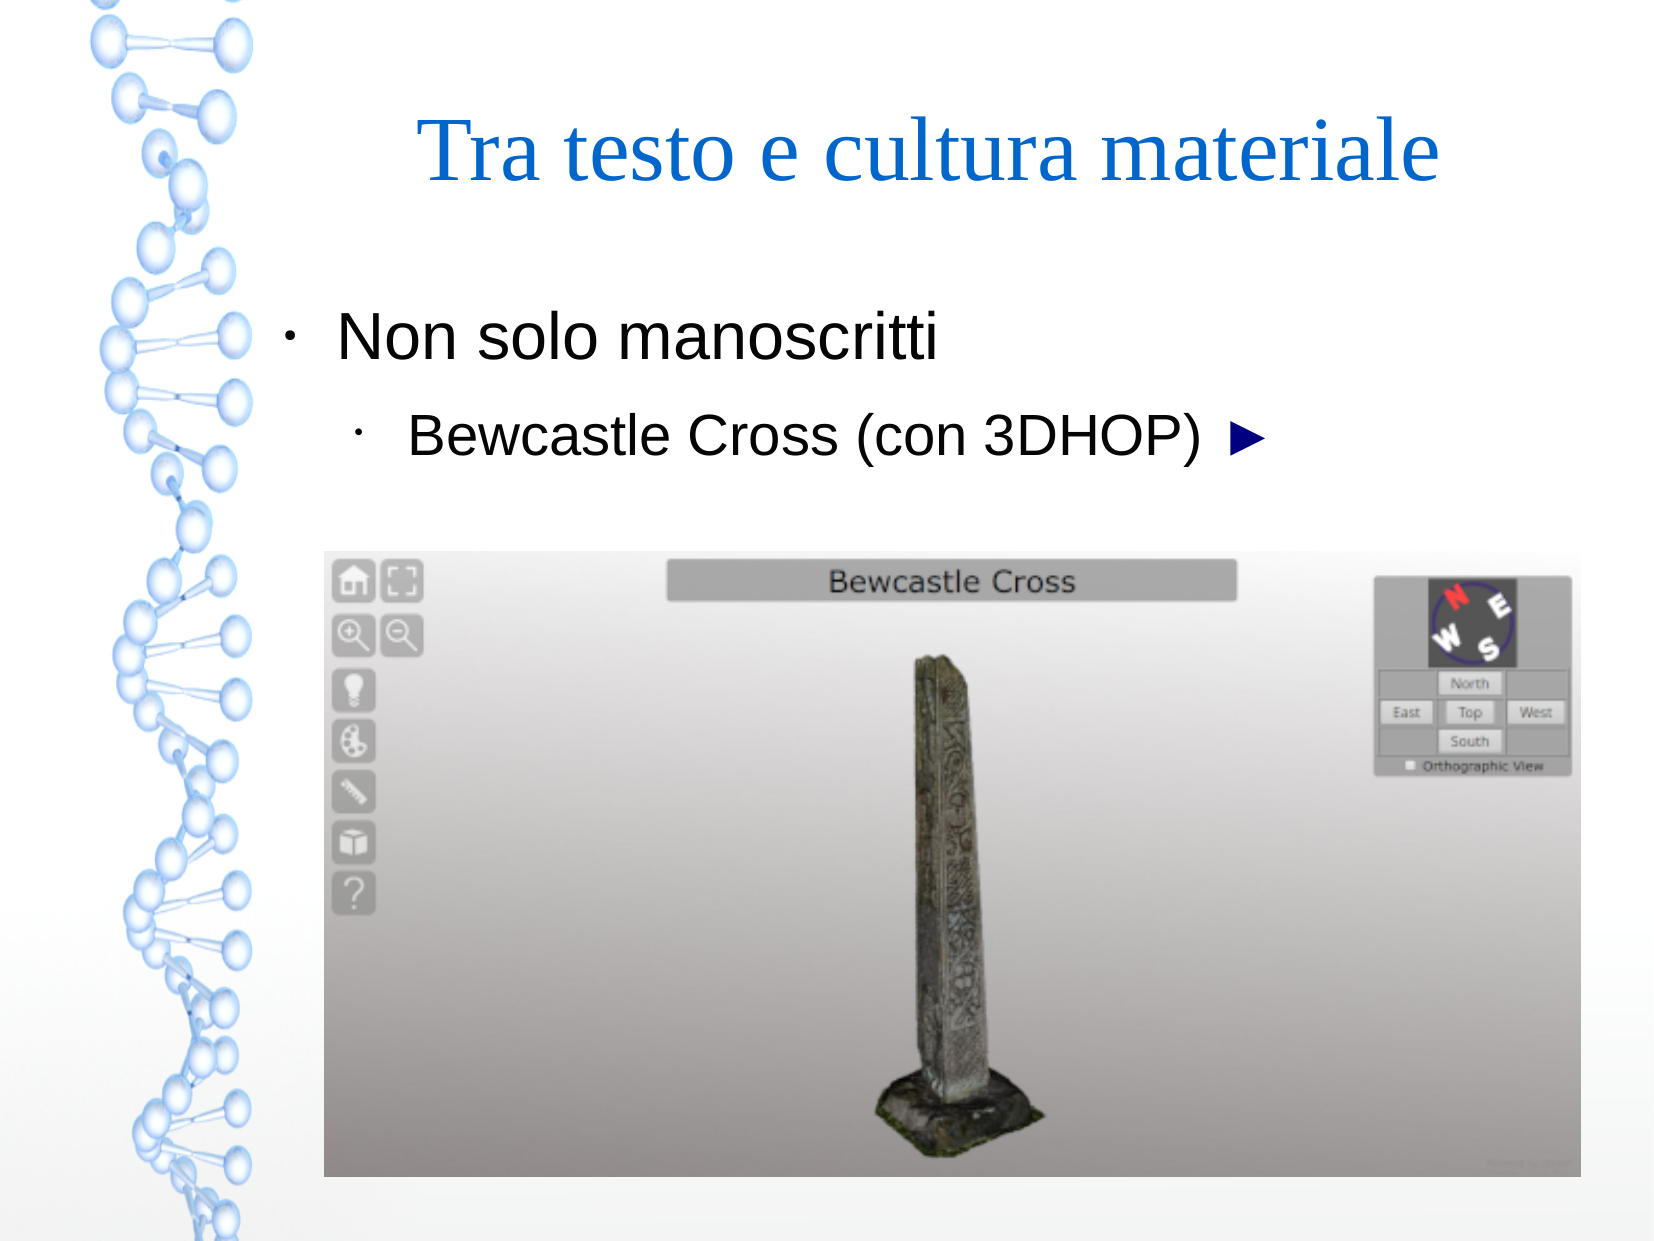

Tra testo e cultura materiale
# Non solo manoscritti
Bewcastle Cross (con 3DHOP) ►